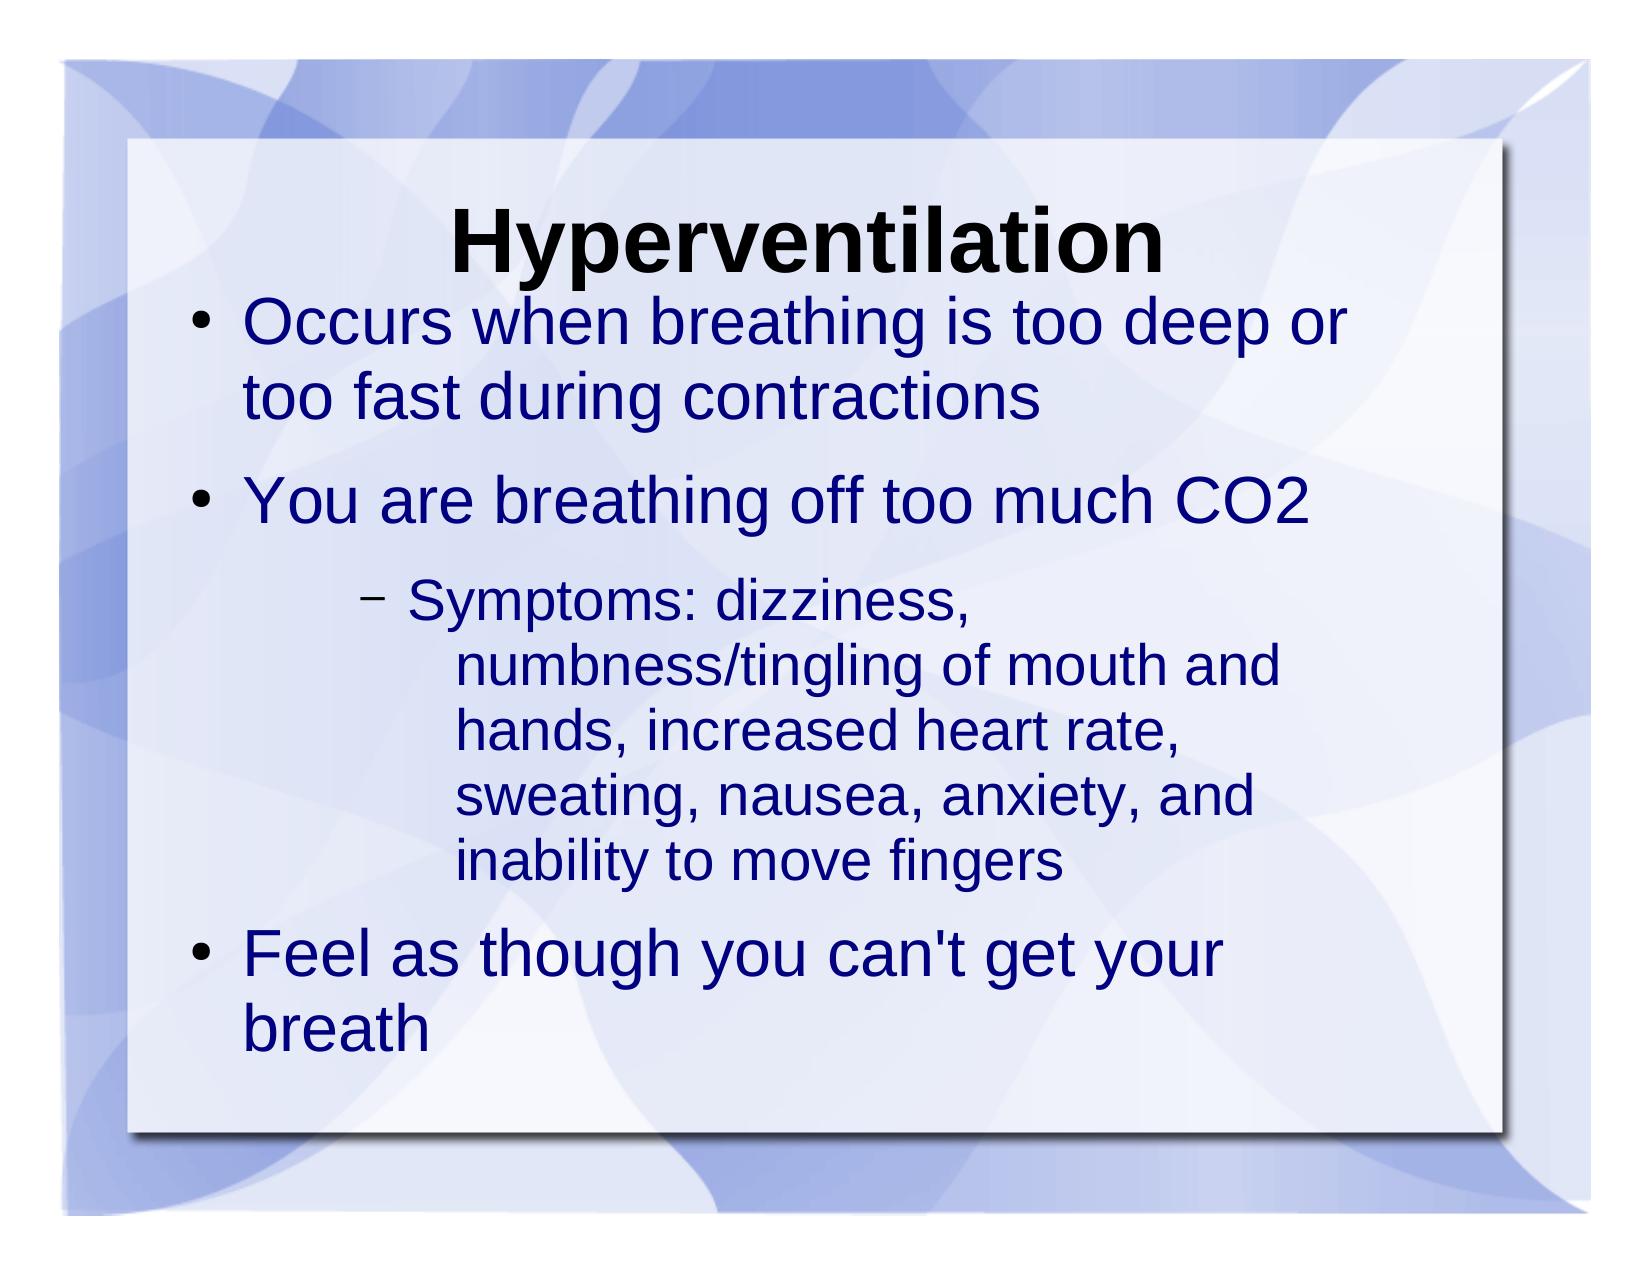

# Hyperventilation
Occurs when breathing is too deep or too fast during contractions
You are breathing off too much CO2
Symptoms: dizziness, numbness/tingling of mouth and hands, increased heart rate, sweating, nausea, anxiety, and inability to move fingers
Feel as though you can't get your breath